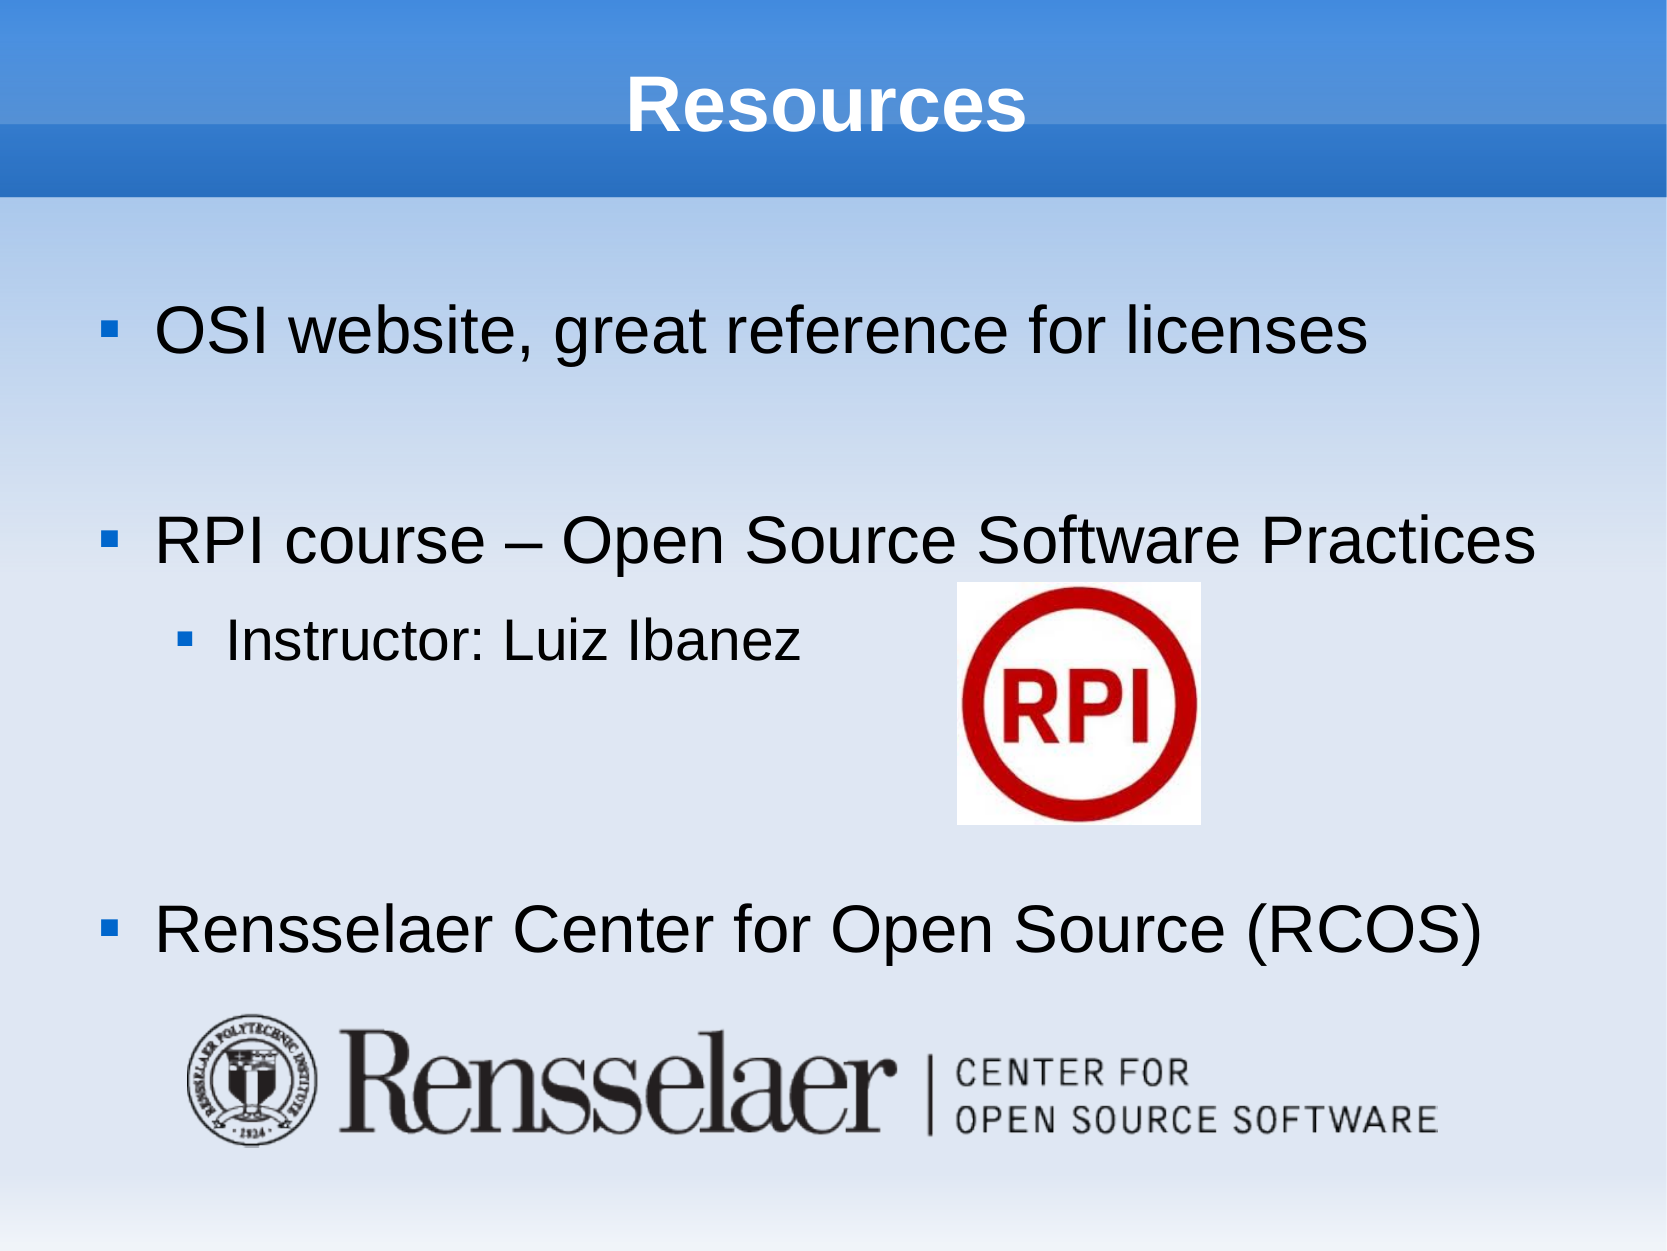

# Resources
OSI website, great reference for licenses
RPI course – Open Source Software Practices
Instructor: Luiz Ibanez
Rensselaer Center for Open Source (RCOS)